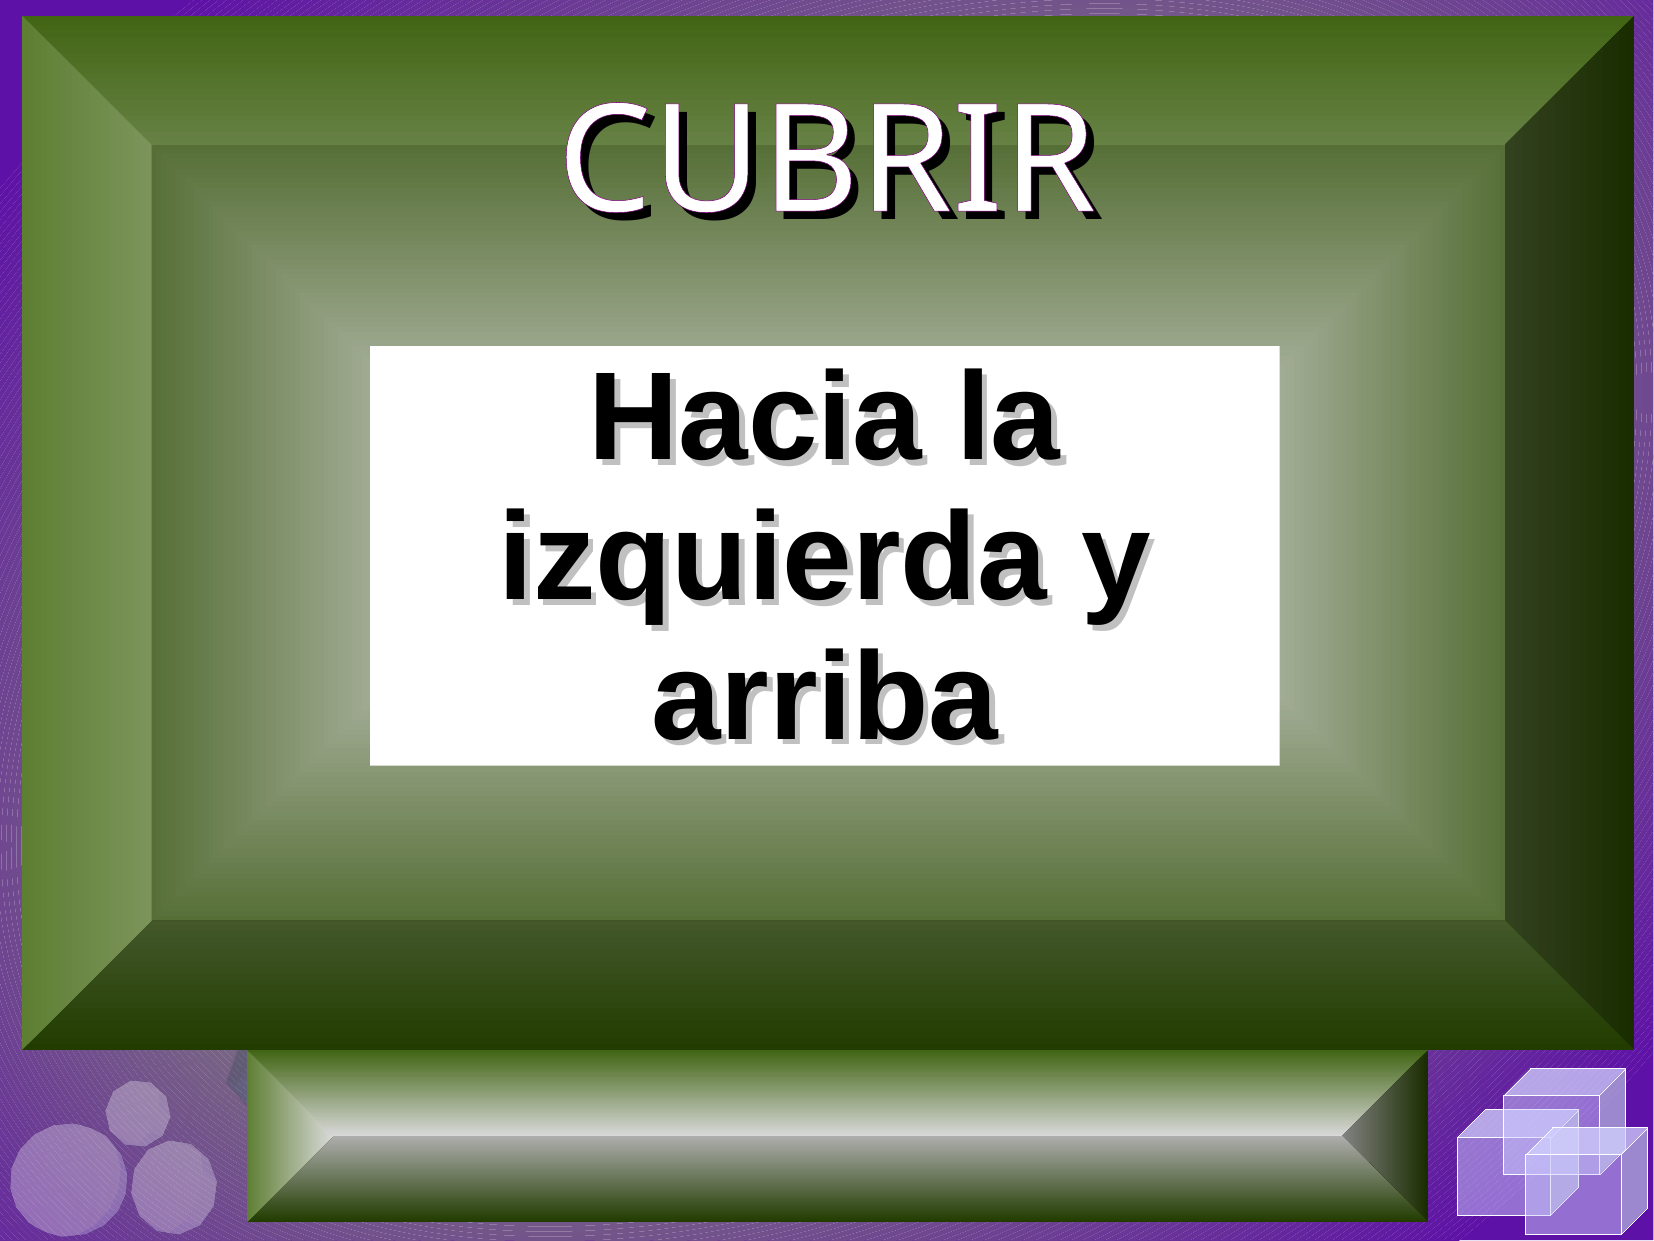

# CUBRIR
Hacia la izquierda y arriba